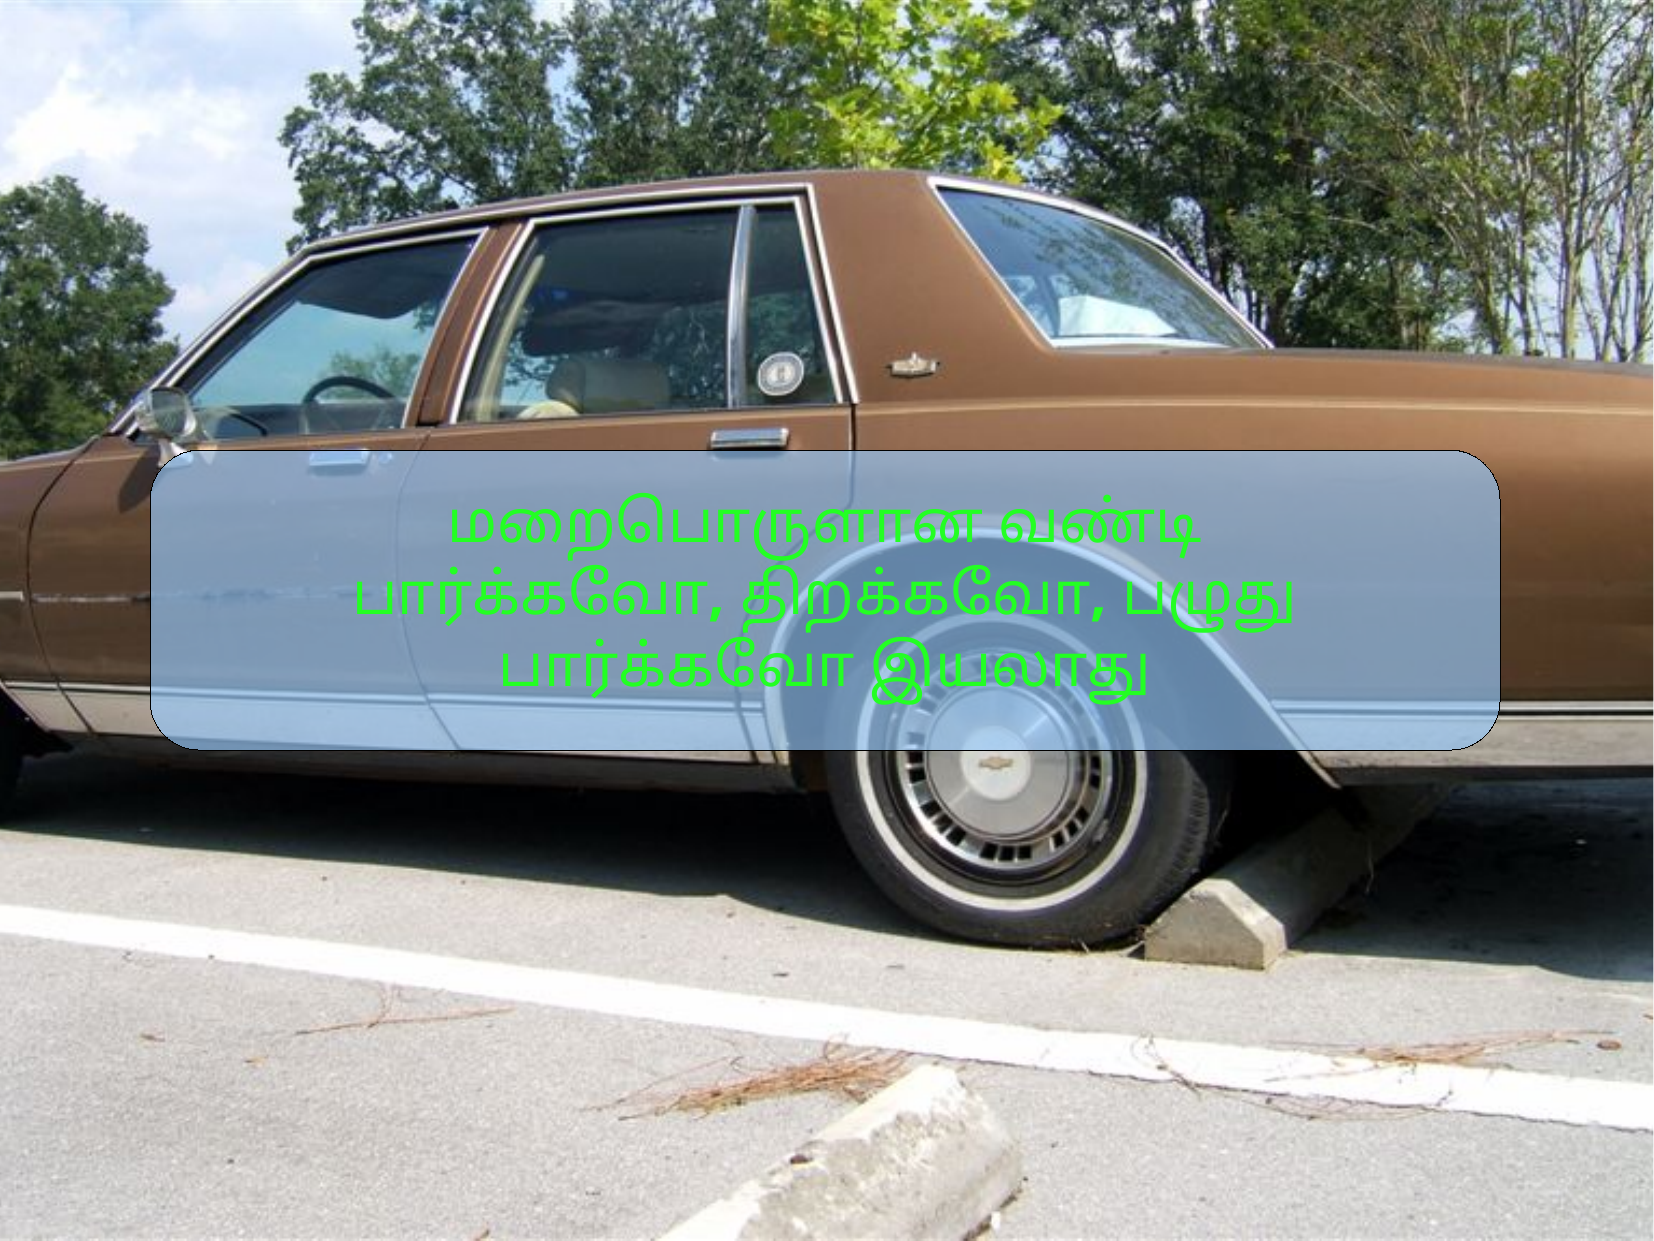

மறைபொருளான வண்டி
பார்க்கவோ, திறக்கவோ, பழுது பார்க்கவோ இயலாது